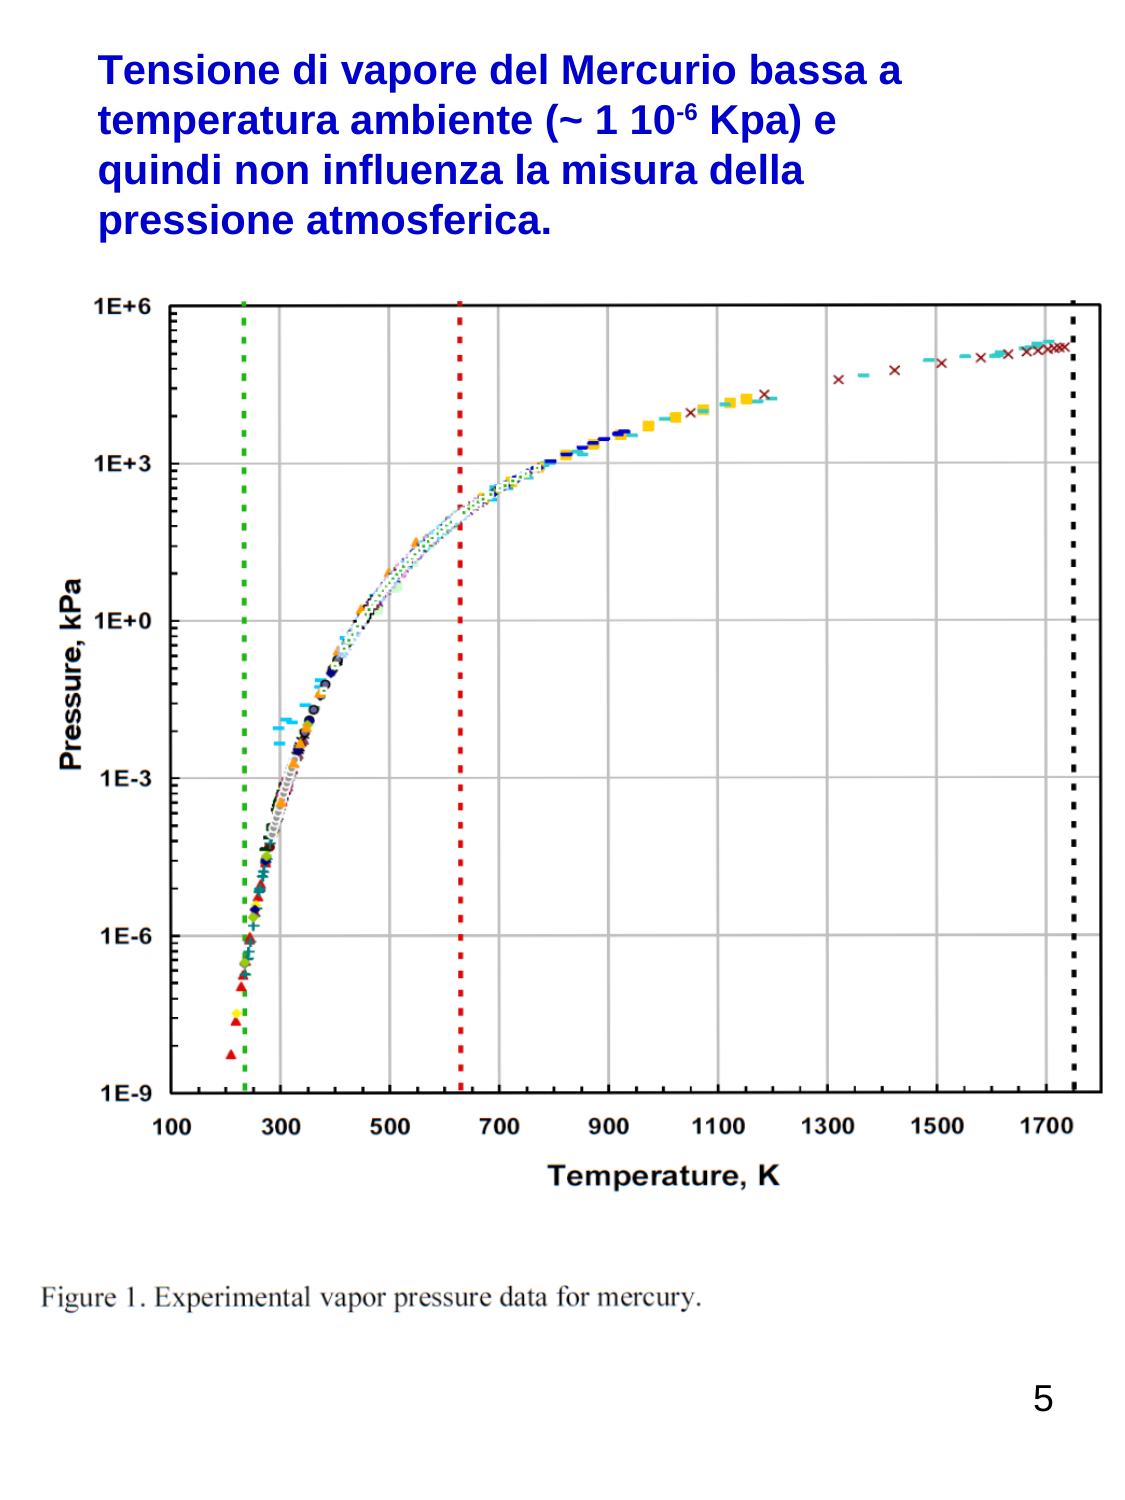

Tensione di vapore del Mercurio bassa a temperatura ambiente (~ 1 10-6 Kpa) e quindi non influenza la misura della pressione atmosferica.
P6 Statica dei Fluidi
5